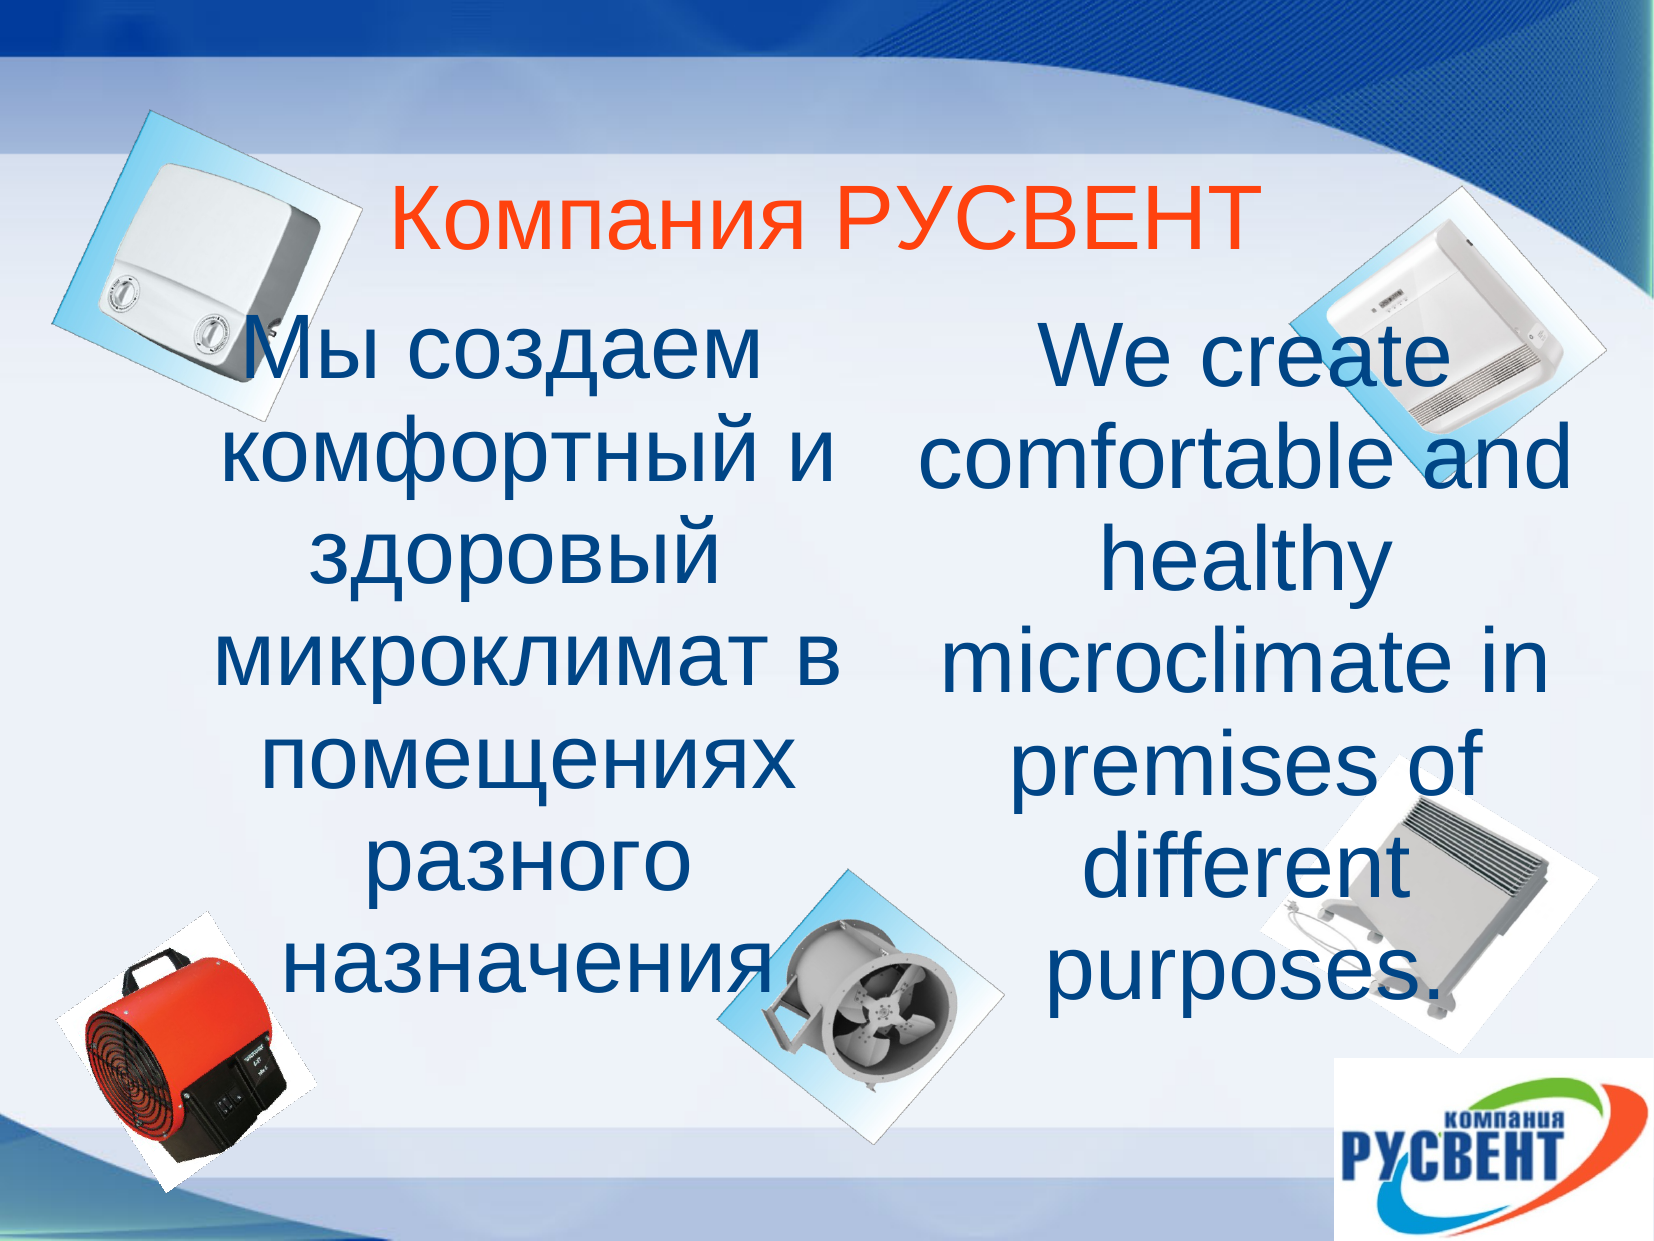

# Компания РУСВЕНТ
Мы создаем комфортный и здоровый микроклимат в помещениях разного назначения
We create comfortable and healthy microclimate in premises of different purposes.